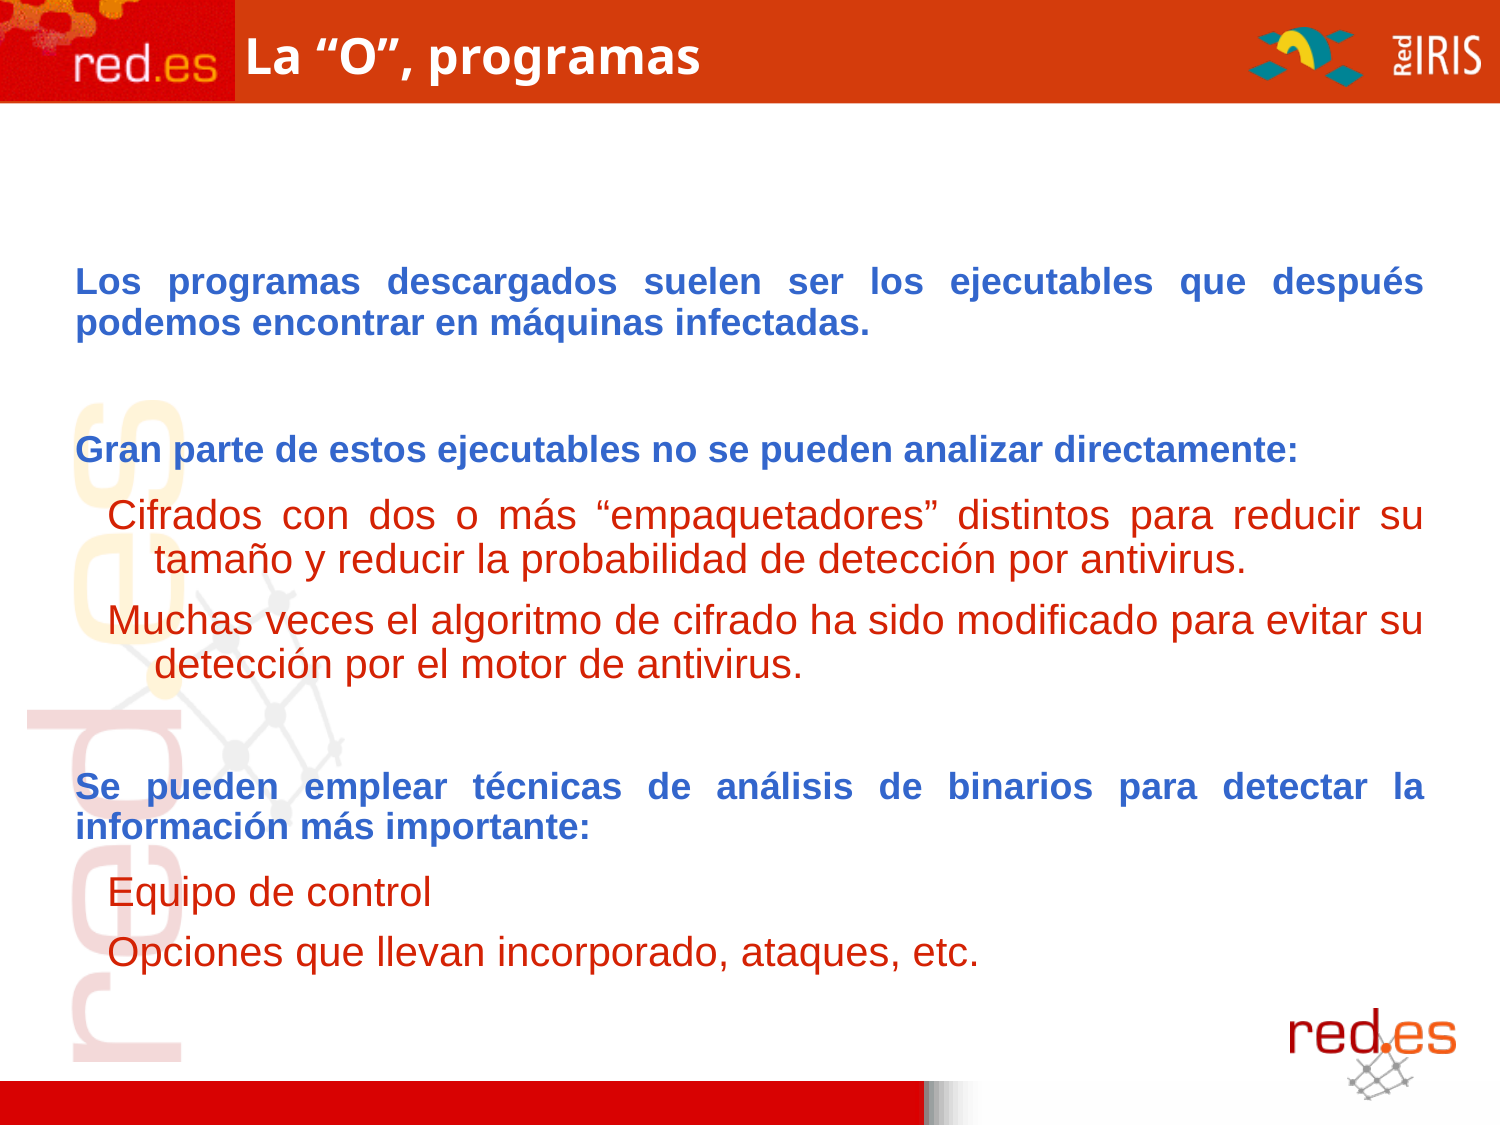

# La “O”, programas
Los programas descargados suelen ser los ejecutables que después podemos encontrar en máquinas infectadas.
Gran parte de estos ejecutables no se pueden analizar directamente:
Cifrados con dos o más “empaquetadores” distintos para reducir su tamaño y reducir la probabilidad de detección por antivirus.
Muchas veces el algoritmo de cifrado ha sido modificado para evitar su detección por el motor de antivirus.
Se pueden emplear técnicas de análisis de binarios para detectar la información más importante:
Equipo de control
Opciones que llevan incorporado, ataques, etc.